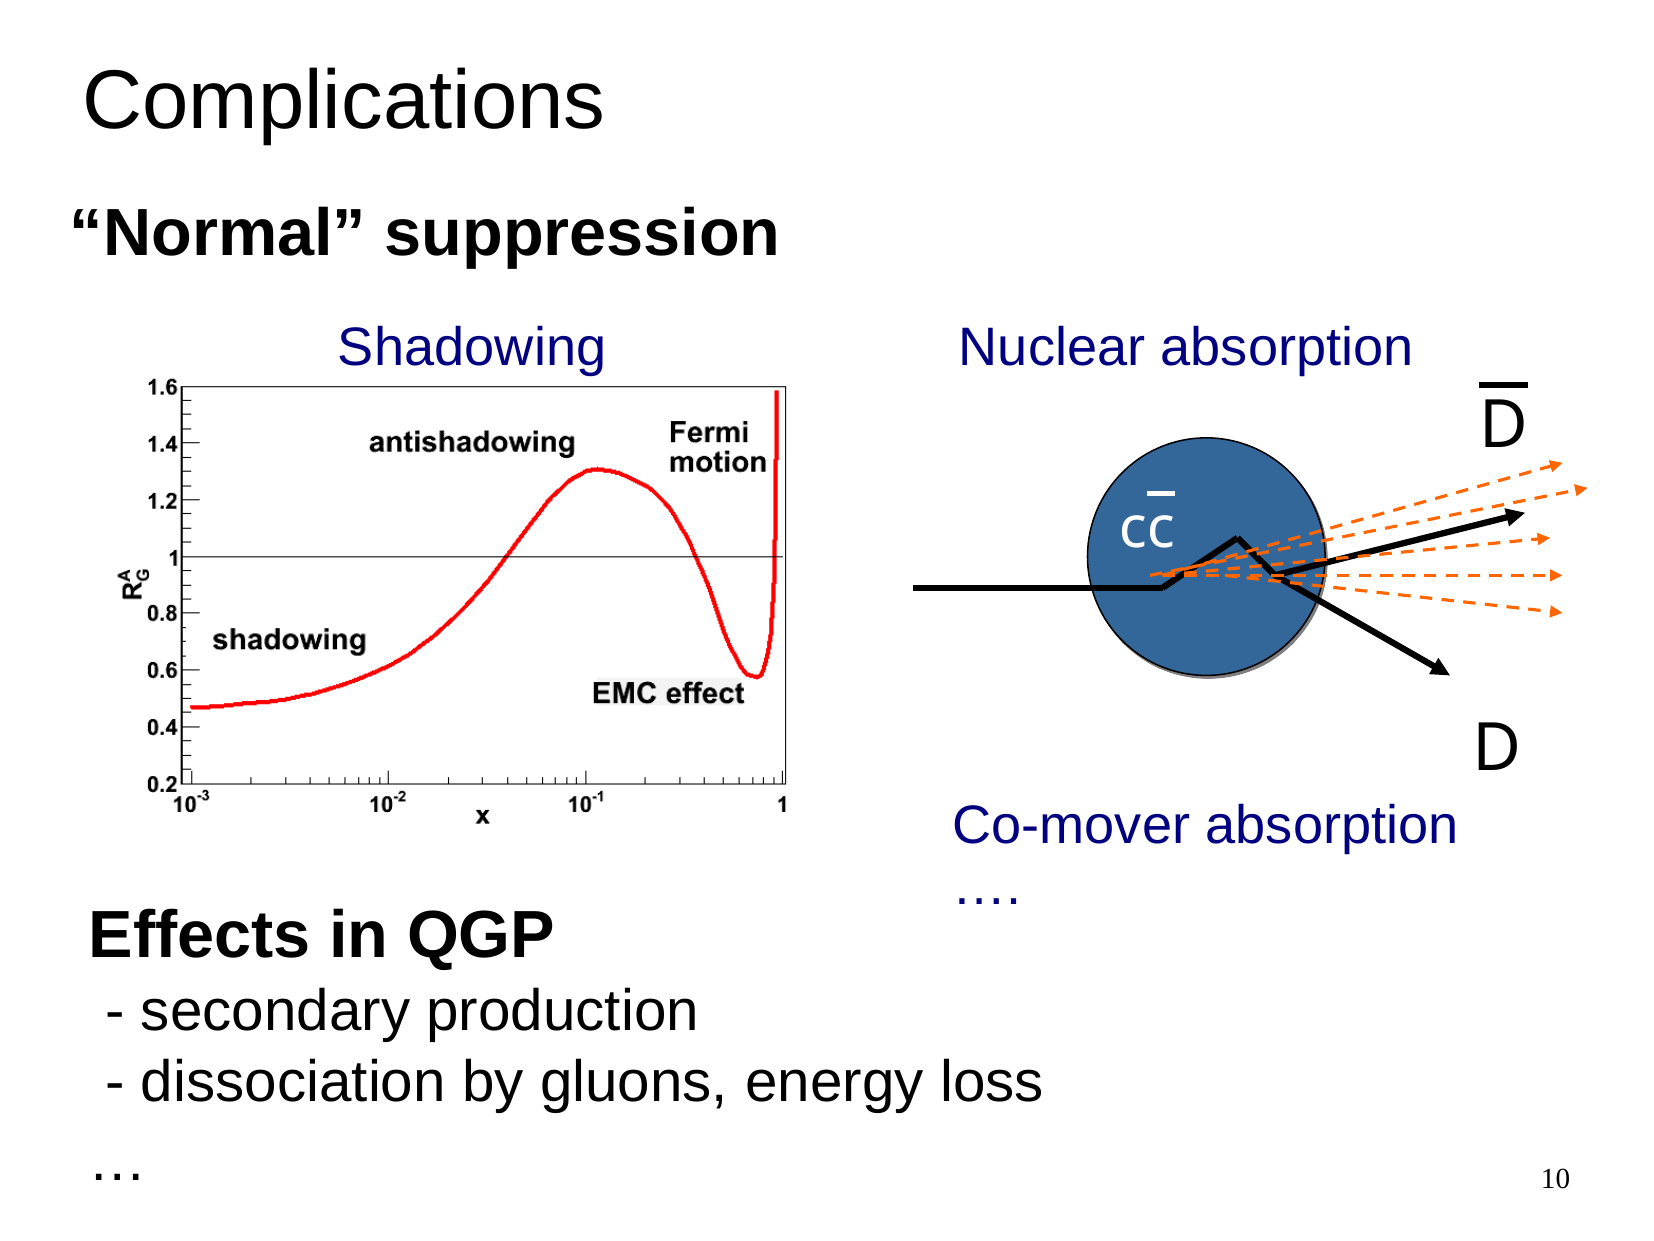

# Complications
“Normal” suppression
Shadowing
Nuclear absorption
D
cc
D
Co-mover absorption
….
Effects in QGP
 - secondary production
 - dissociation by gluons, energy loss
…
10